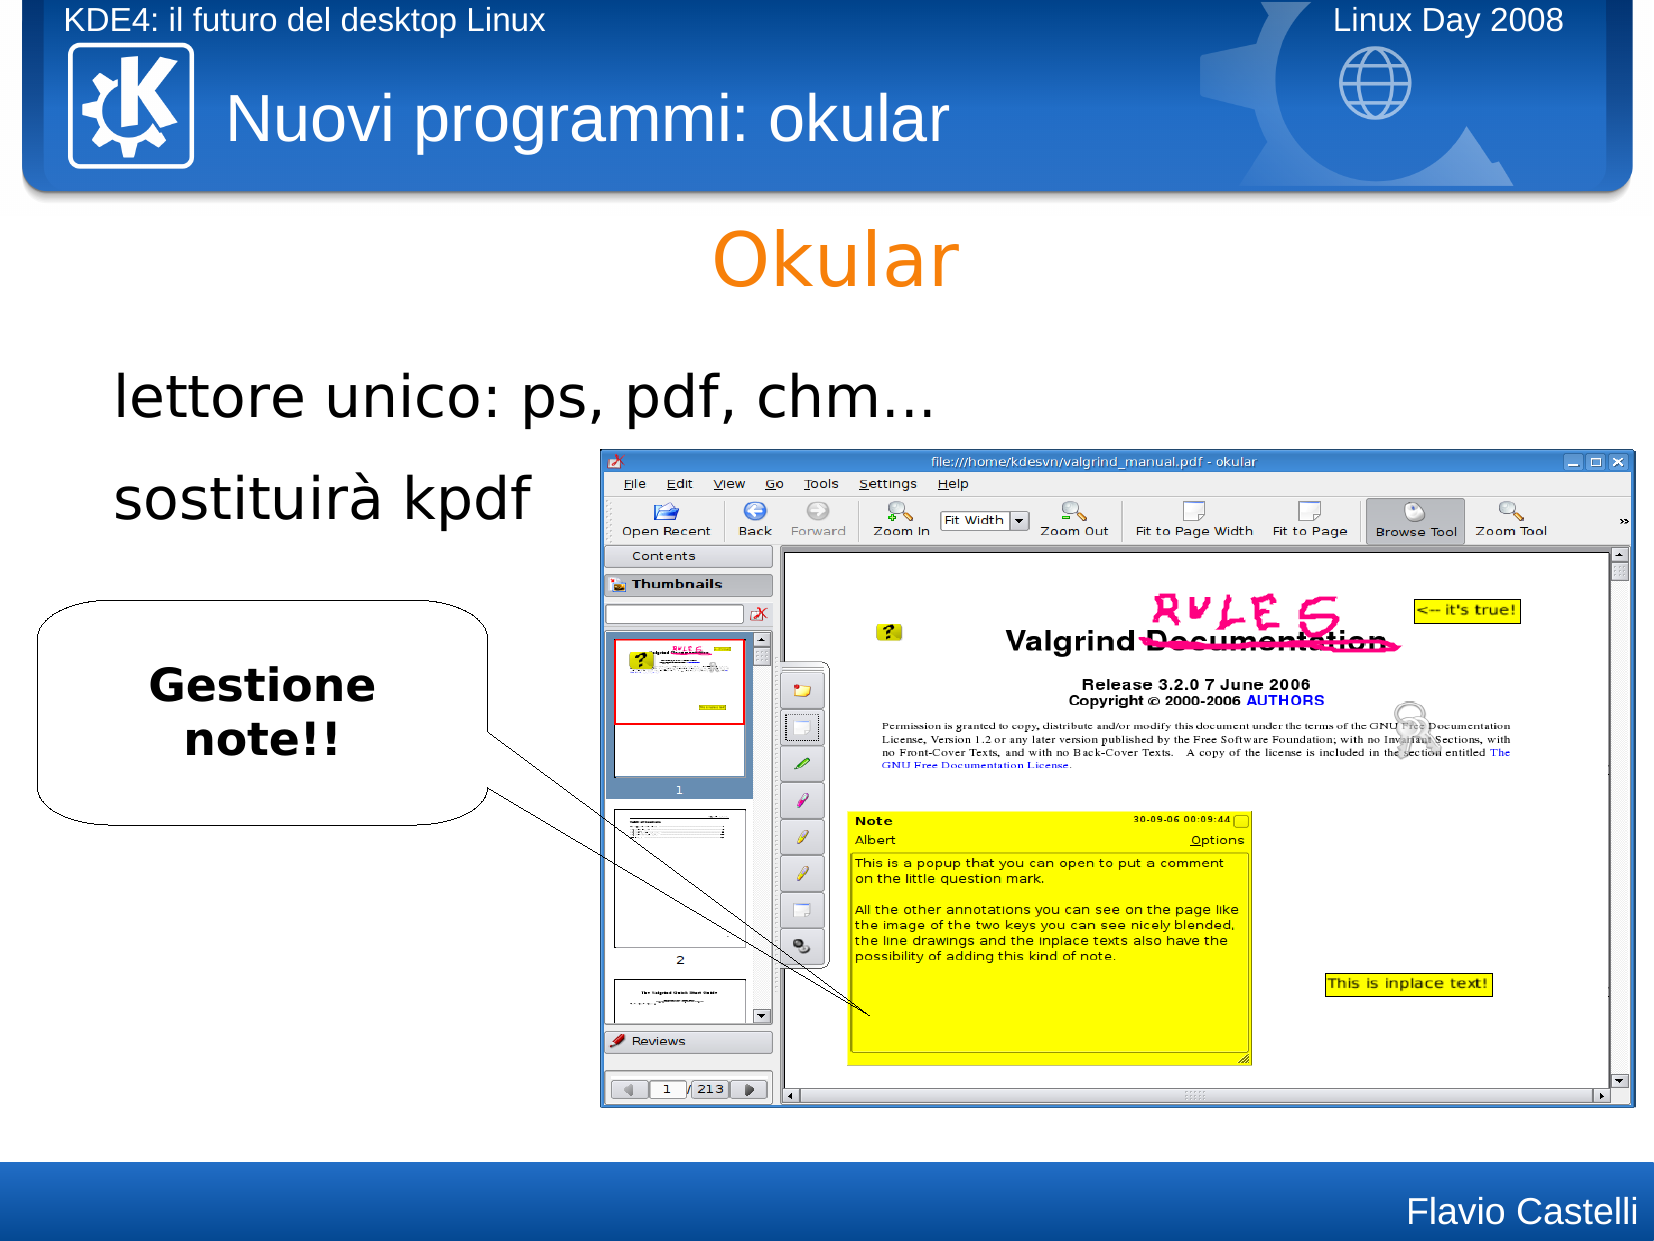

# Nuovi programmi: okular
Okular
lettore unico: ps, pdf, chm...
sostituirà kpdf
Gestione note!!